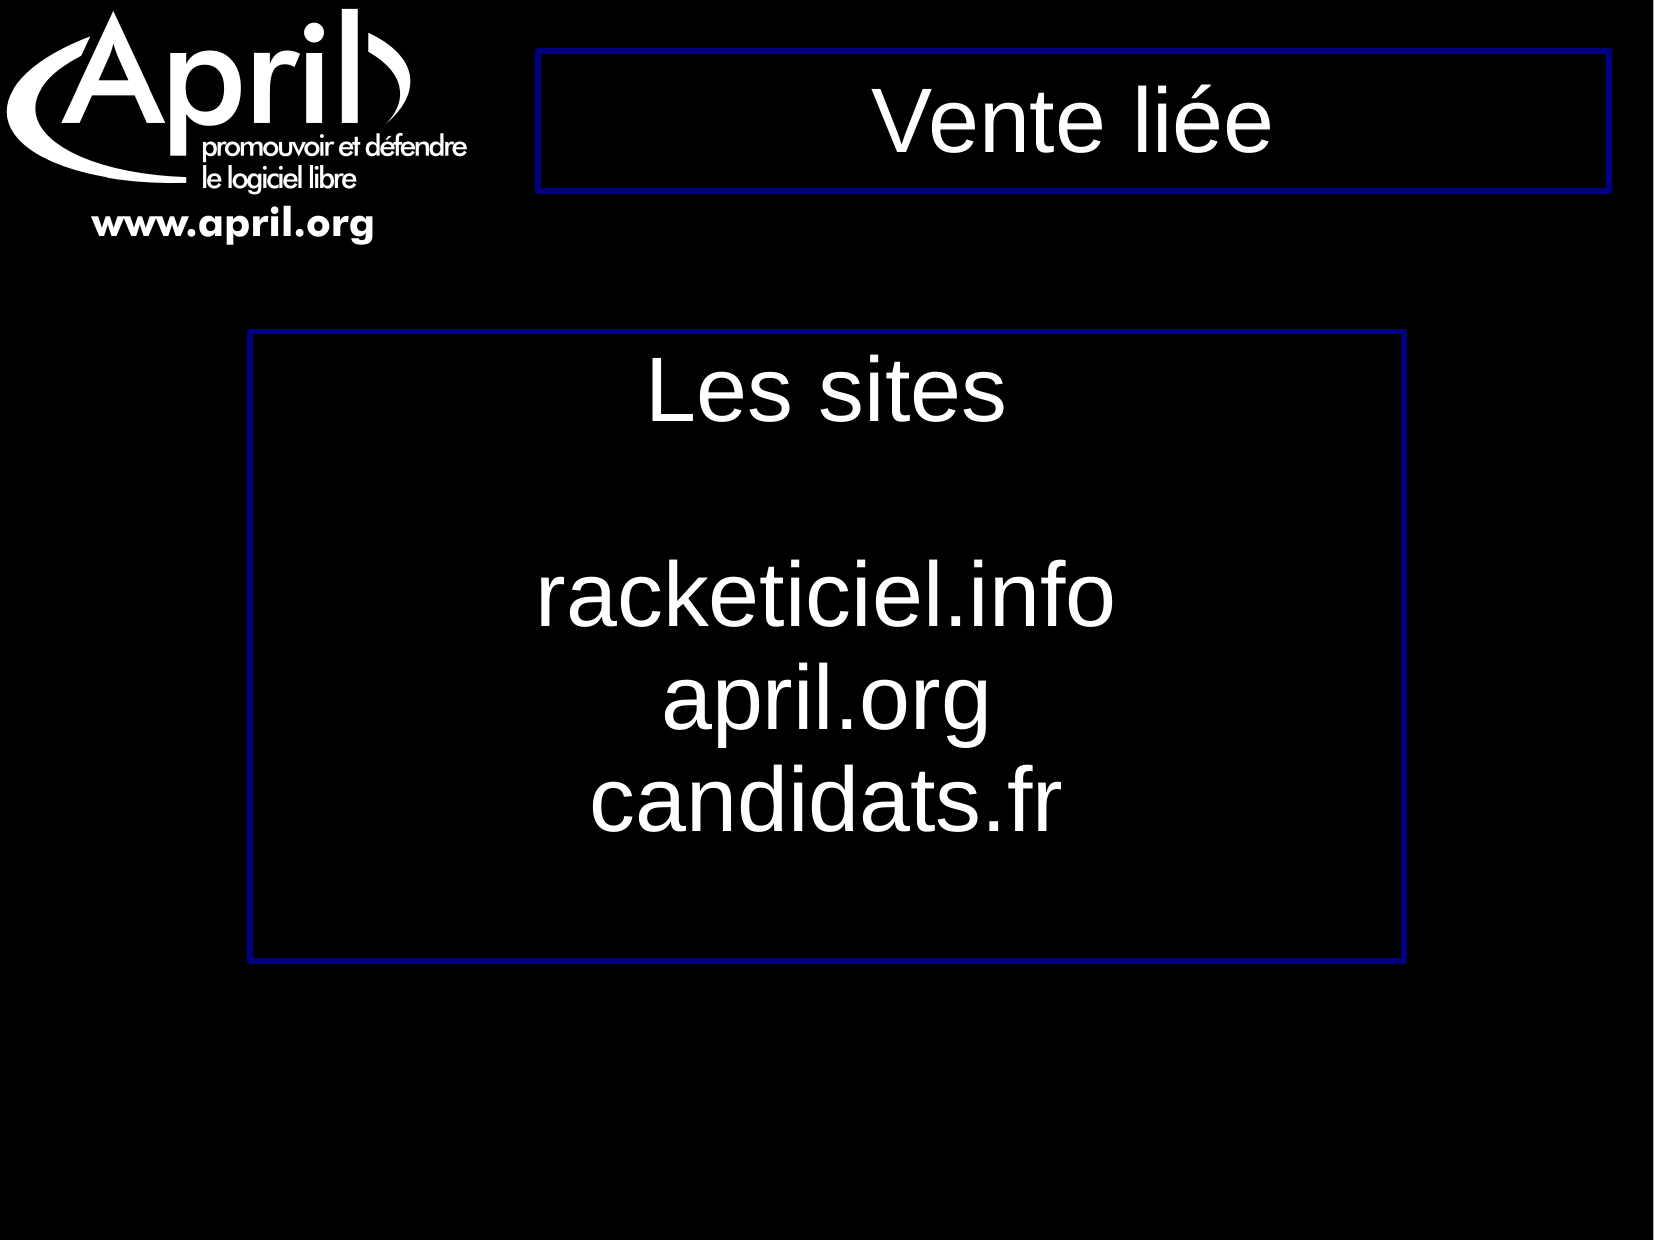

# Vente liée
Les sites
racketiciel.info
april.org
candidats.fr